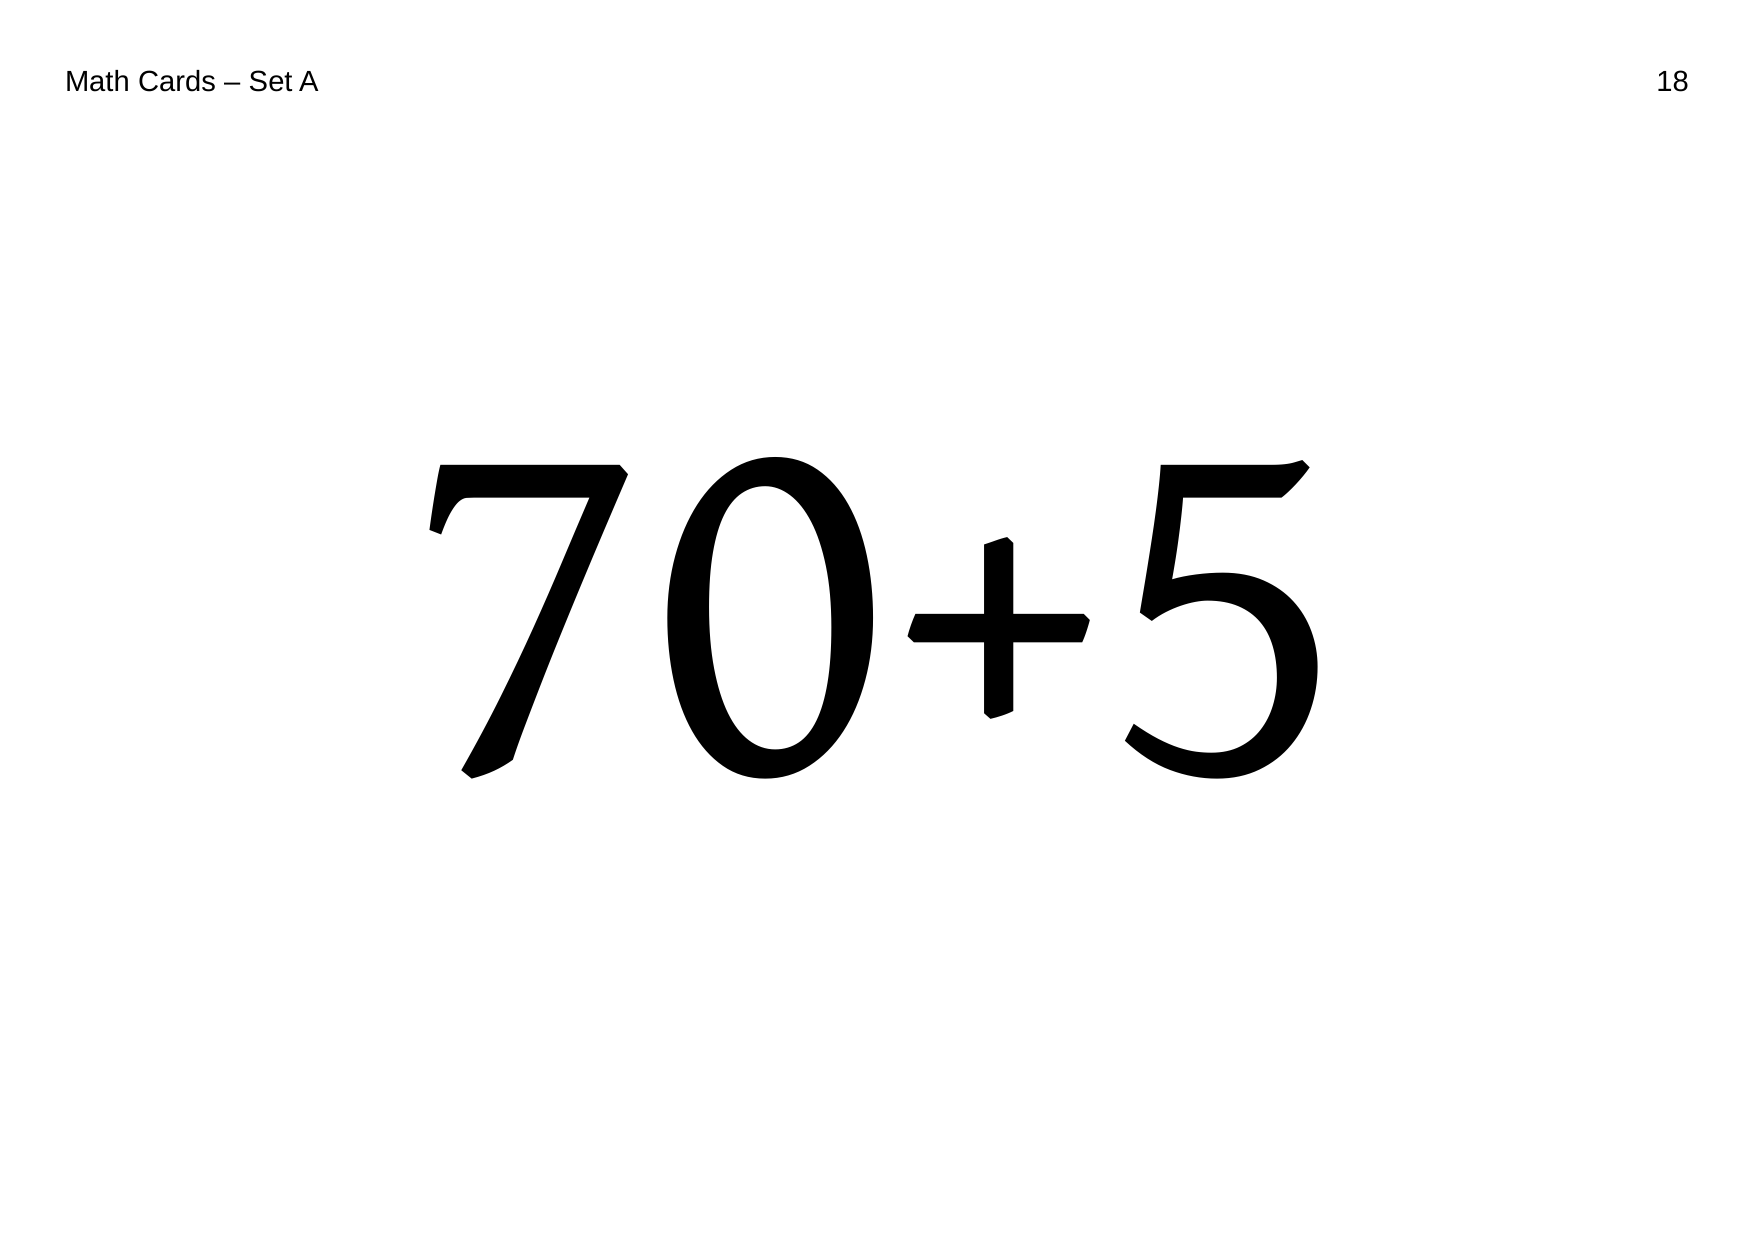

Math Cards – Set A
18
70+5